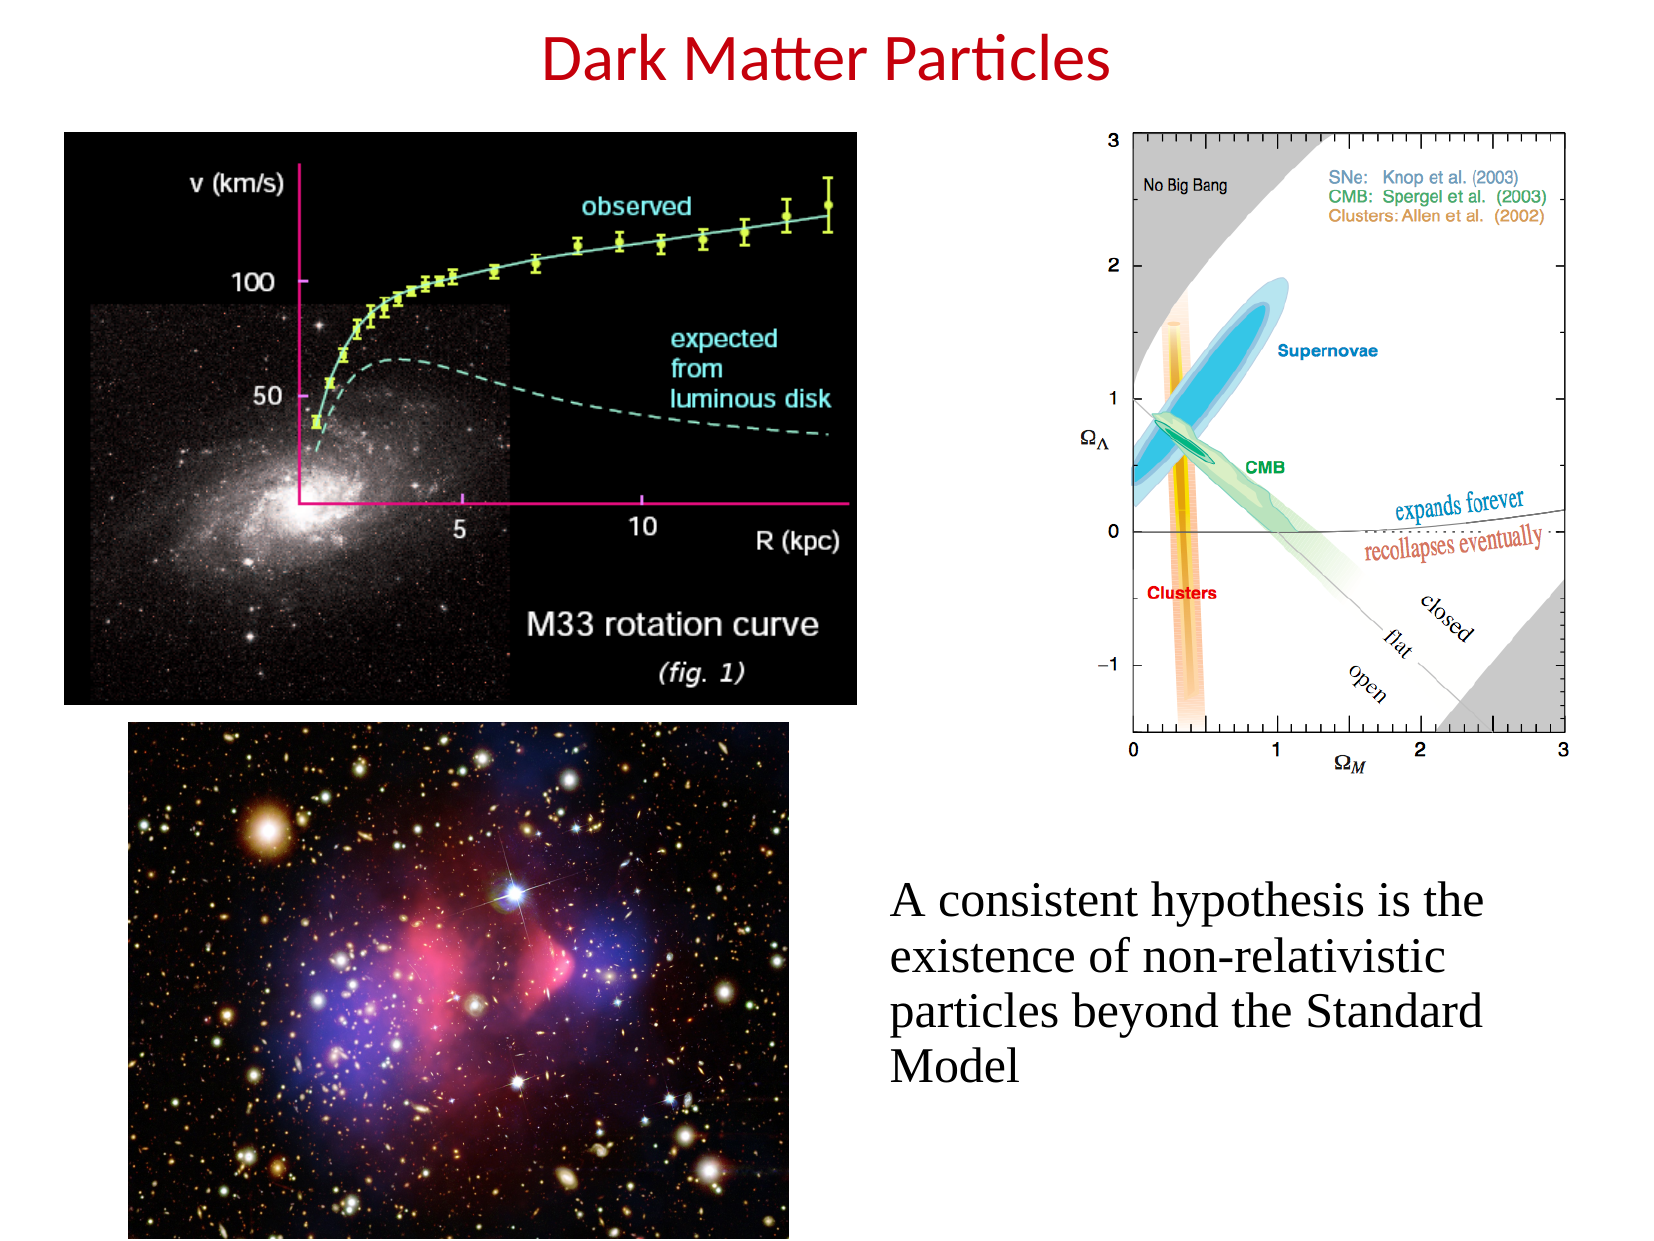

# Dark Matter Particles
A consistent hypothesis is the
existence of non-relativistic particles beyond the Standard Model